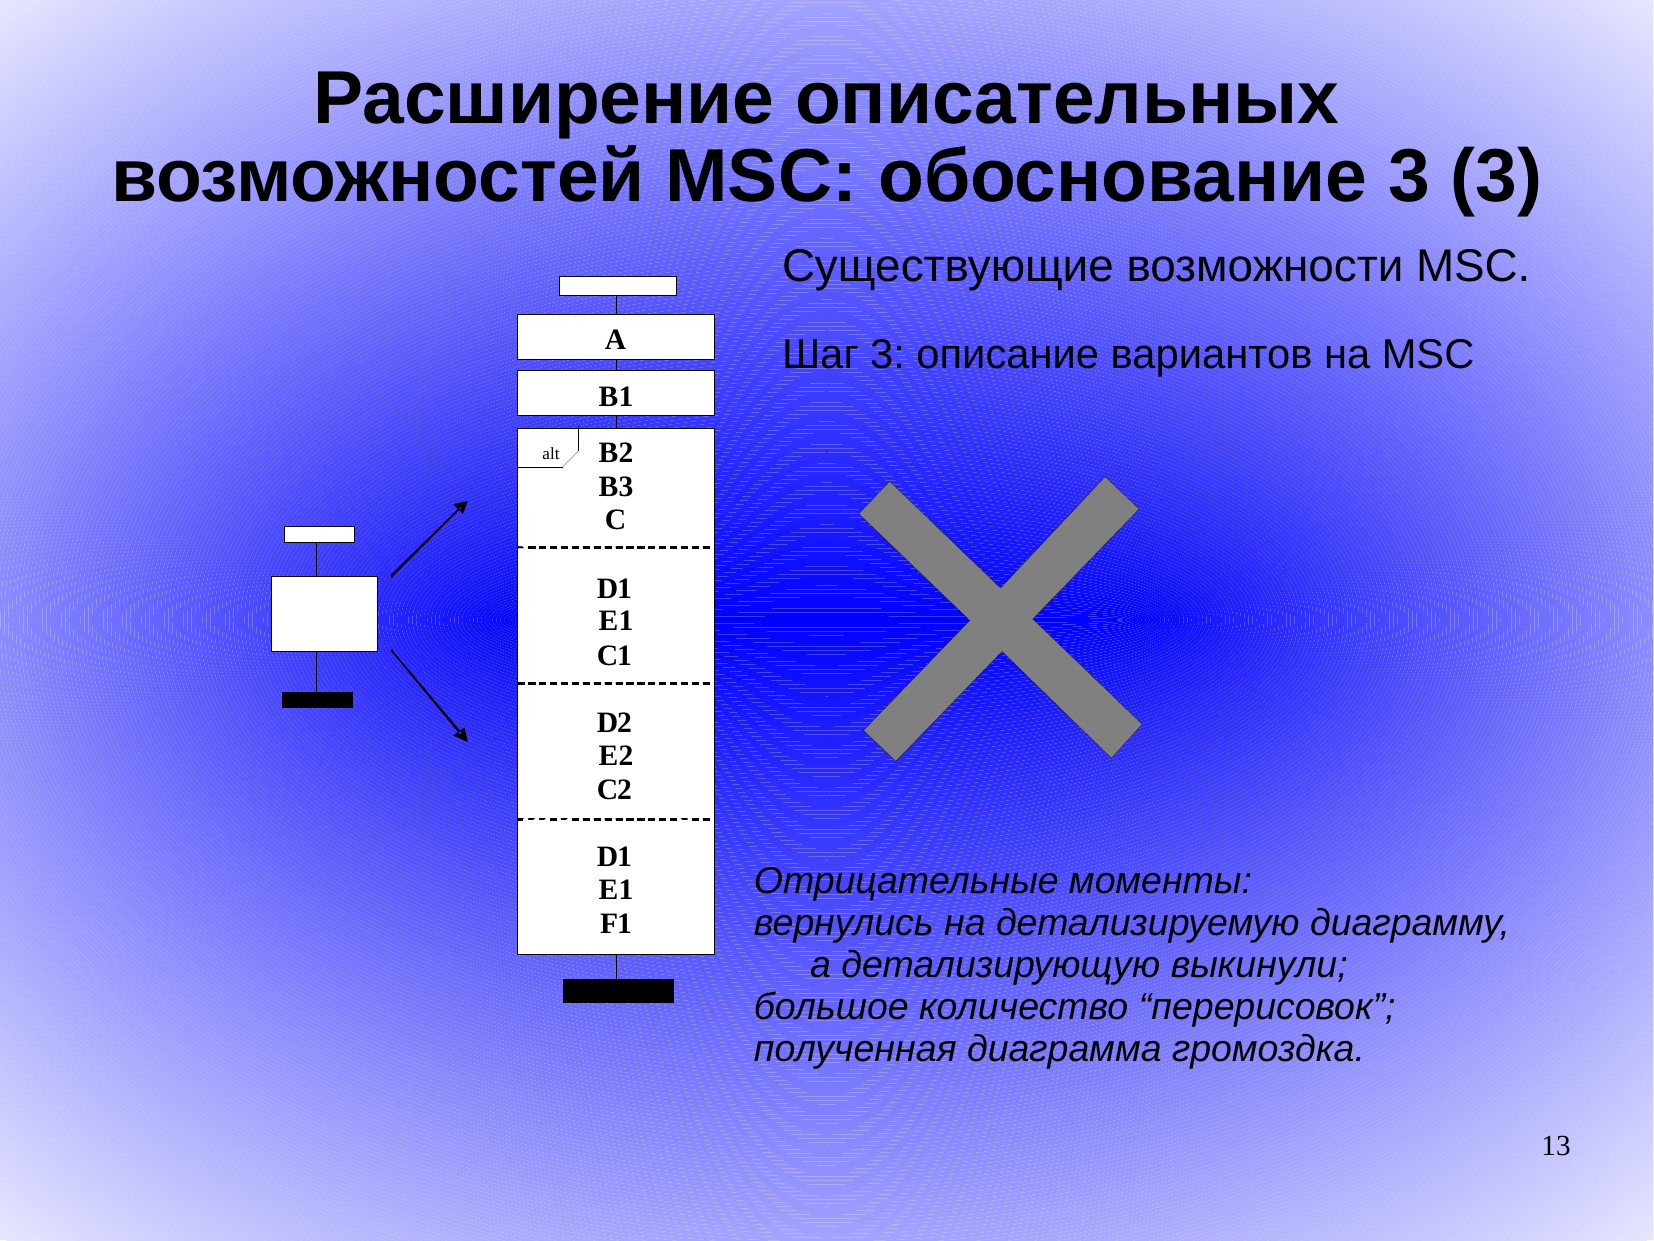

Расширение описательных возможностей MSC: обоснование 3 (3)
Существующие возможности MSC.
Шаг 3: описание вариантов на MSC
Отрицательные моменты:
вернулись на детализируемую диаграмму,
а детализирующую выкинули;
большое количество “перерисовок”;
полученная диаграмма громоздка.
13